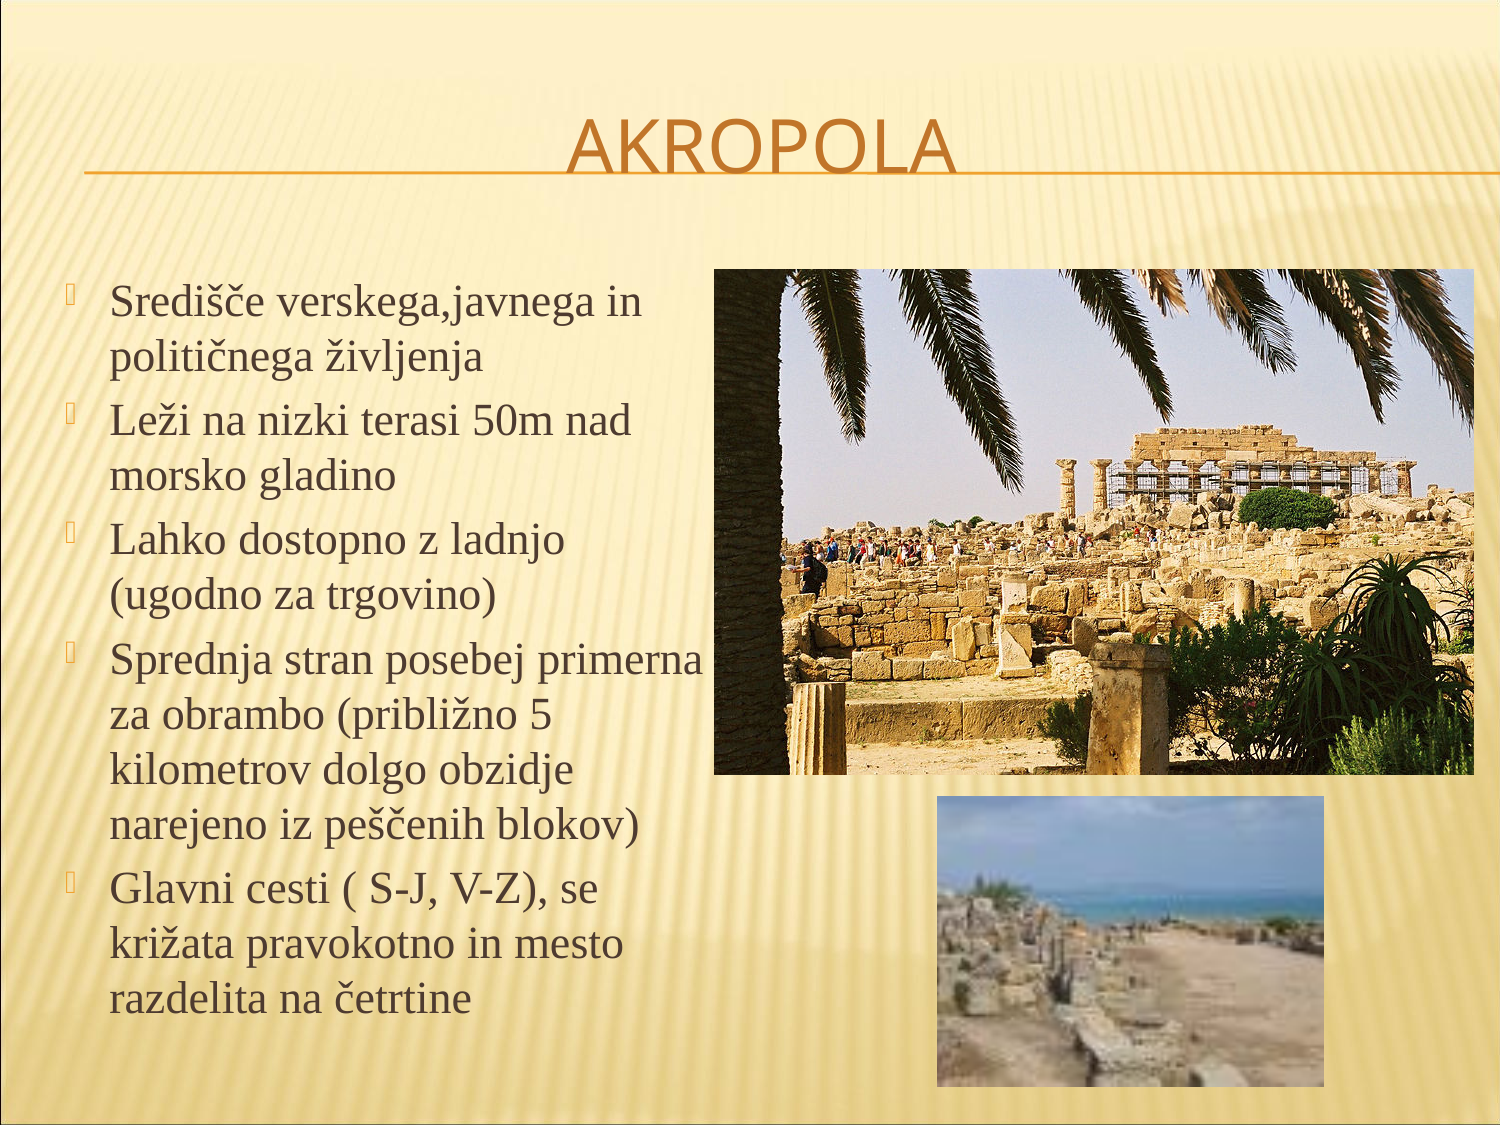

AKROPOLA
Središče verskega,javnega in političnega življenja
Leži na nizki terasi 50m nad morsko gladino
Lahko dostopno z ladnjo (ugodno za trgovino)
Sprednja stran posebej primerna za obrambo (približno 5 kilometrov dolgo obzidje narejeno iz peščenih blokov)
Glavni cesti ( S-J, V-Z), se križata pravokotno in mesto razdelita na četrtine
#